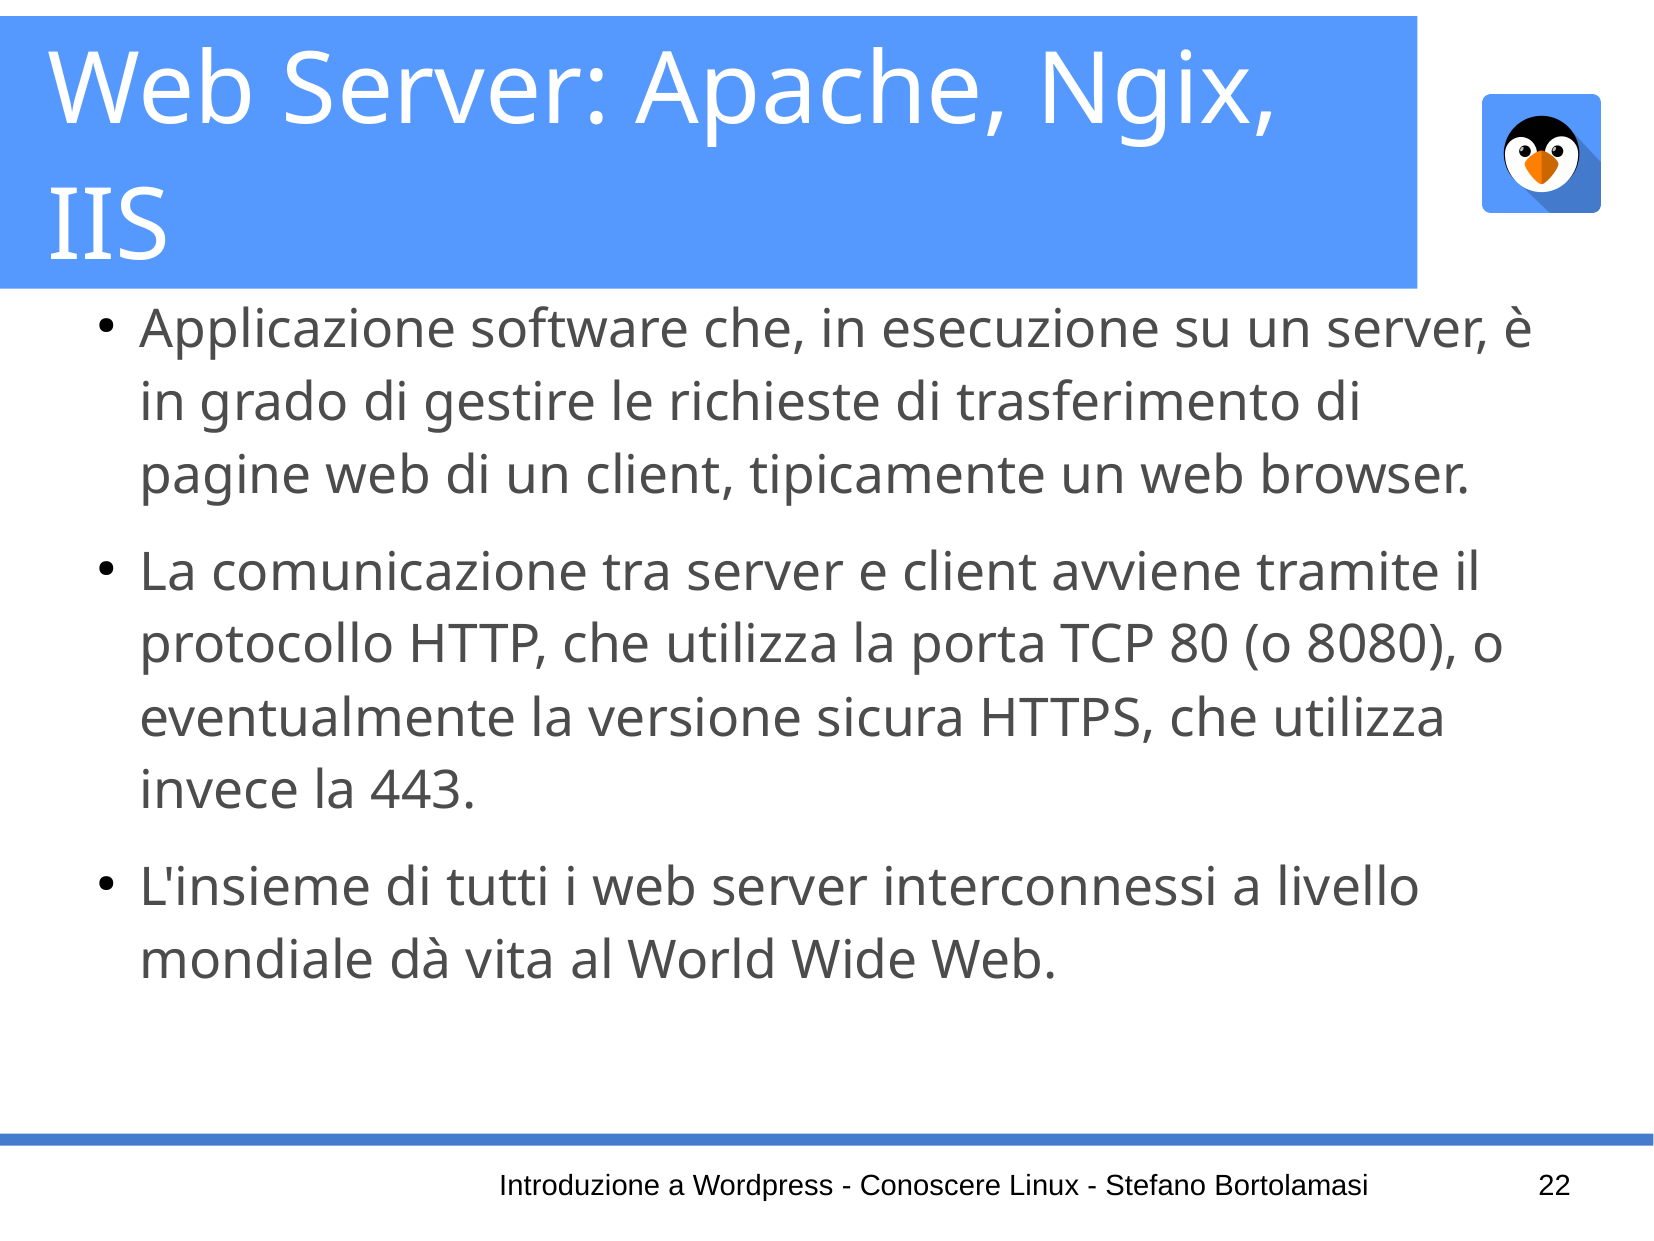

# Web Server: Apache, Ngix, IIS
Applicazione software che, in esecuzione su un server, è in grado di gestire le richieste di trasferimento di pagine web di un client, tipicamente un web browser.
La comunicazione tra server e client avviene tramite il protocollo HTTP, che utilizza la porta TCP 80 (o 8080), o eventualmente la versione sicura HTTPS, che utilizza invece la 443.
L'insieme di tutti i web server interconnessi a livello mondiale dà vita al World Wide Web.
Introduzione a Wordpress - Conoscere Linux - Stefano Bortolamasi
22